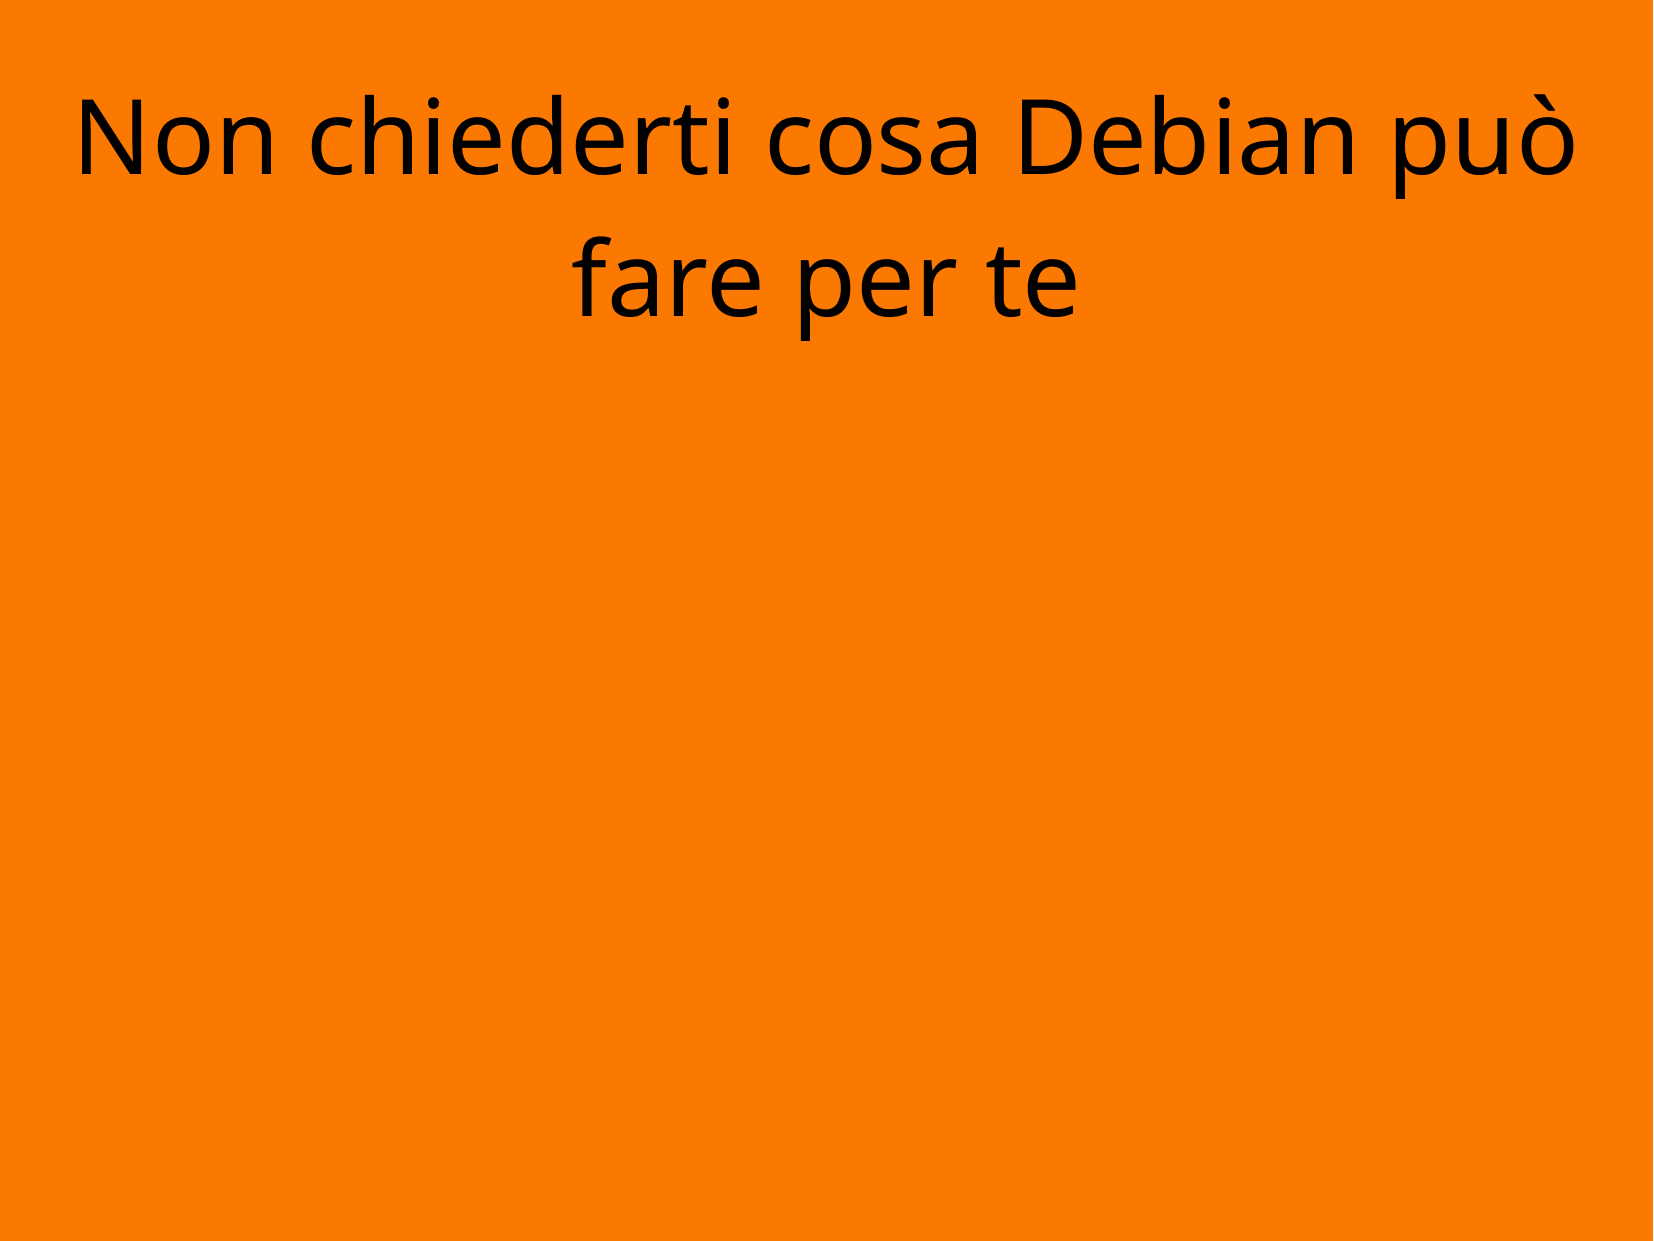

Non chiederti cosa Debian può fare per te